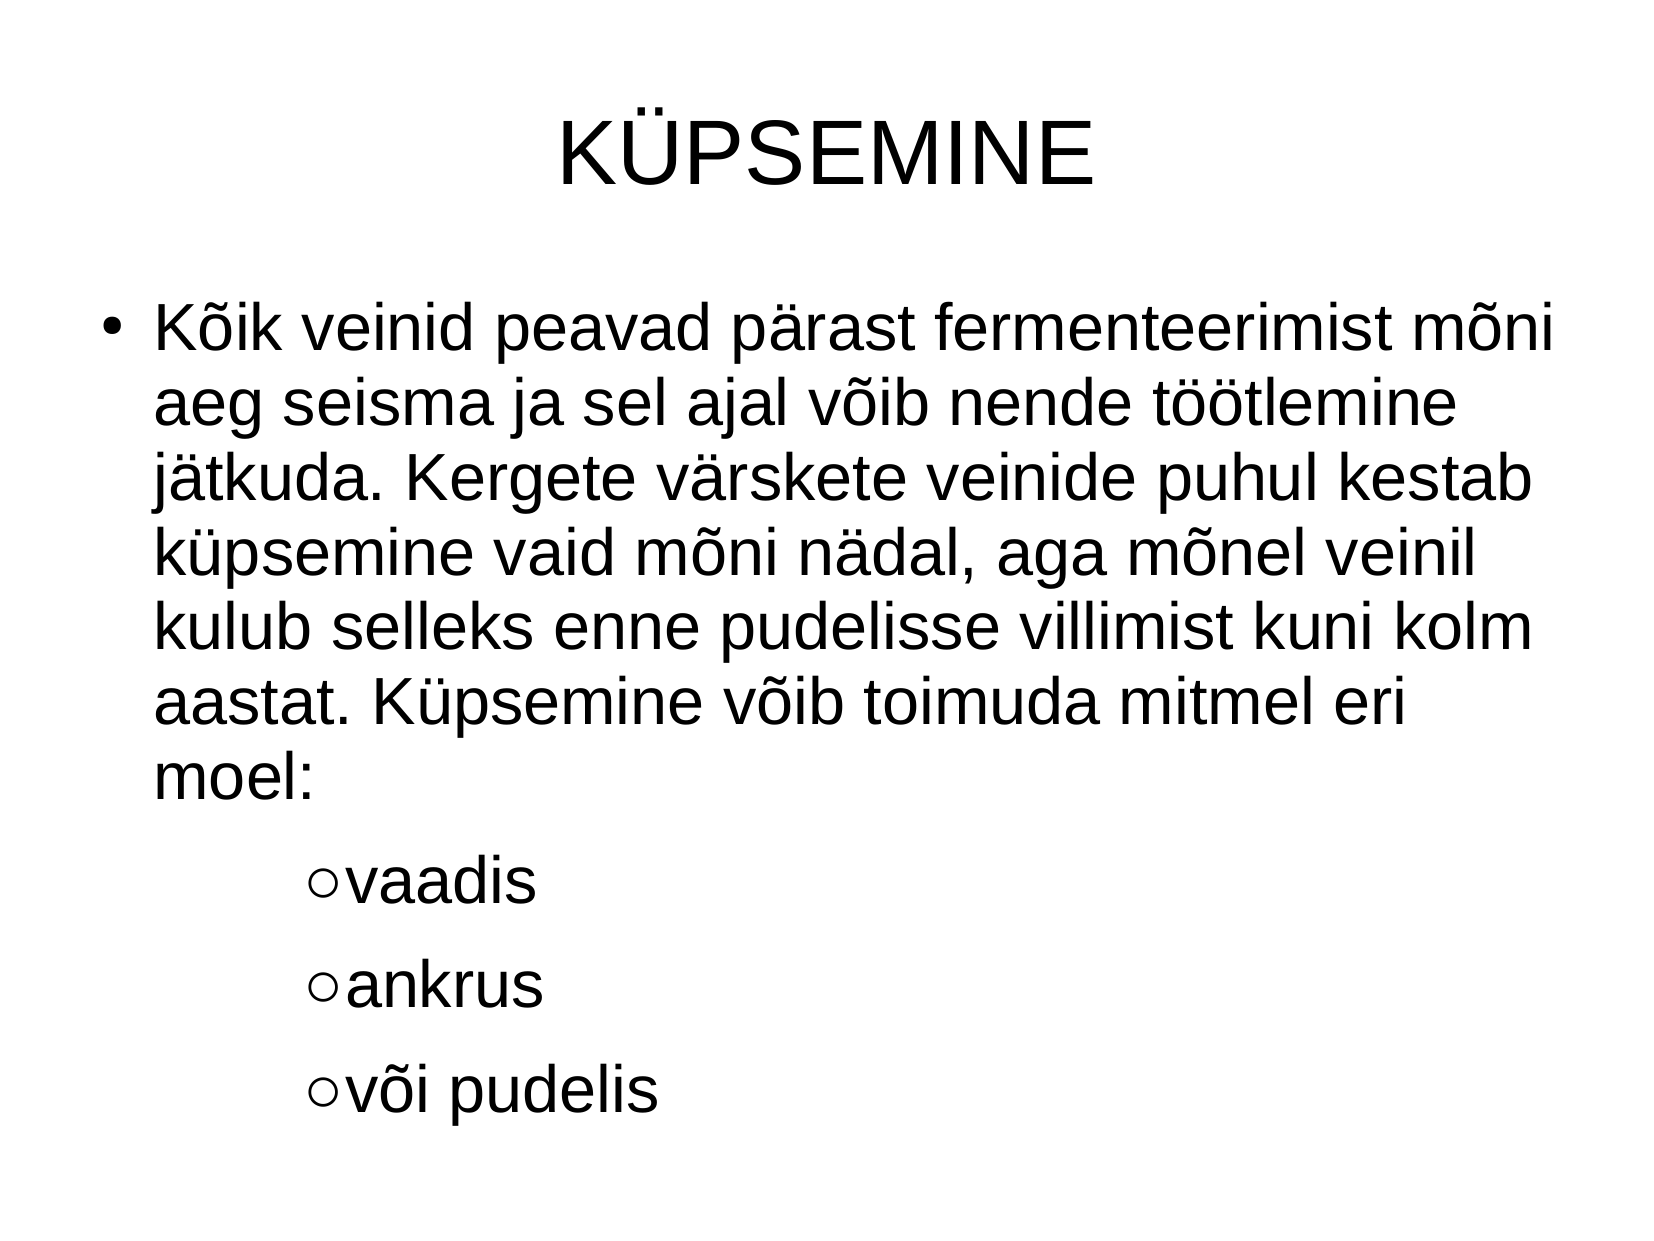

# KÜPSEMINE
Kõik veinid peavad pärast fermenteerimist mõni aeg seisma ja sel ajal võib nende töötlemine jätkuda. Kergete värskete veinide puhul kestab küpsemine vaid mõni nädal, aga mõnel veinil kulub selleks enne pudelisse villimist kuni kolm aastat. Küpsemine võib toimuda mitmel eri moel:
 ○vaadis
 ○ankrus
 ○või pudelis